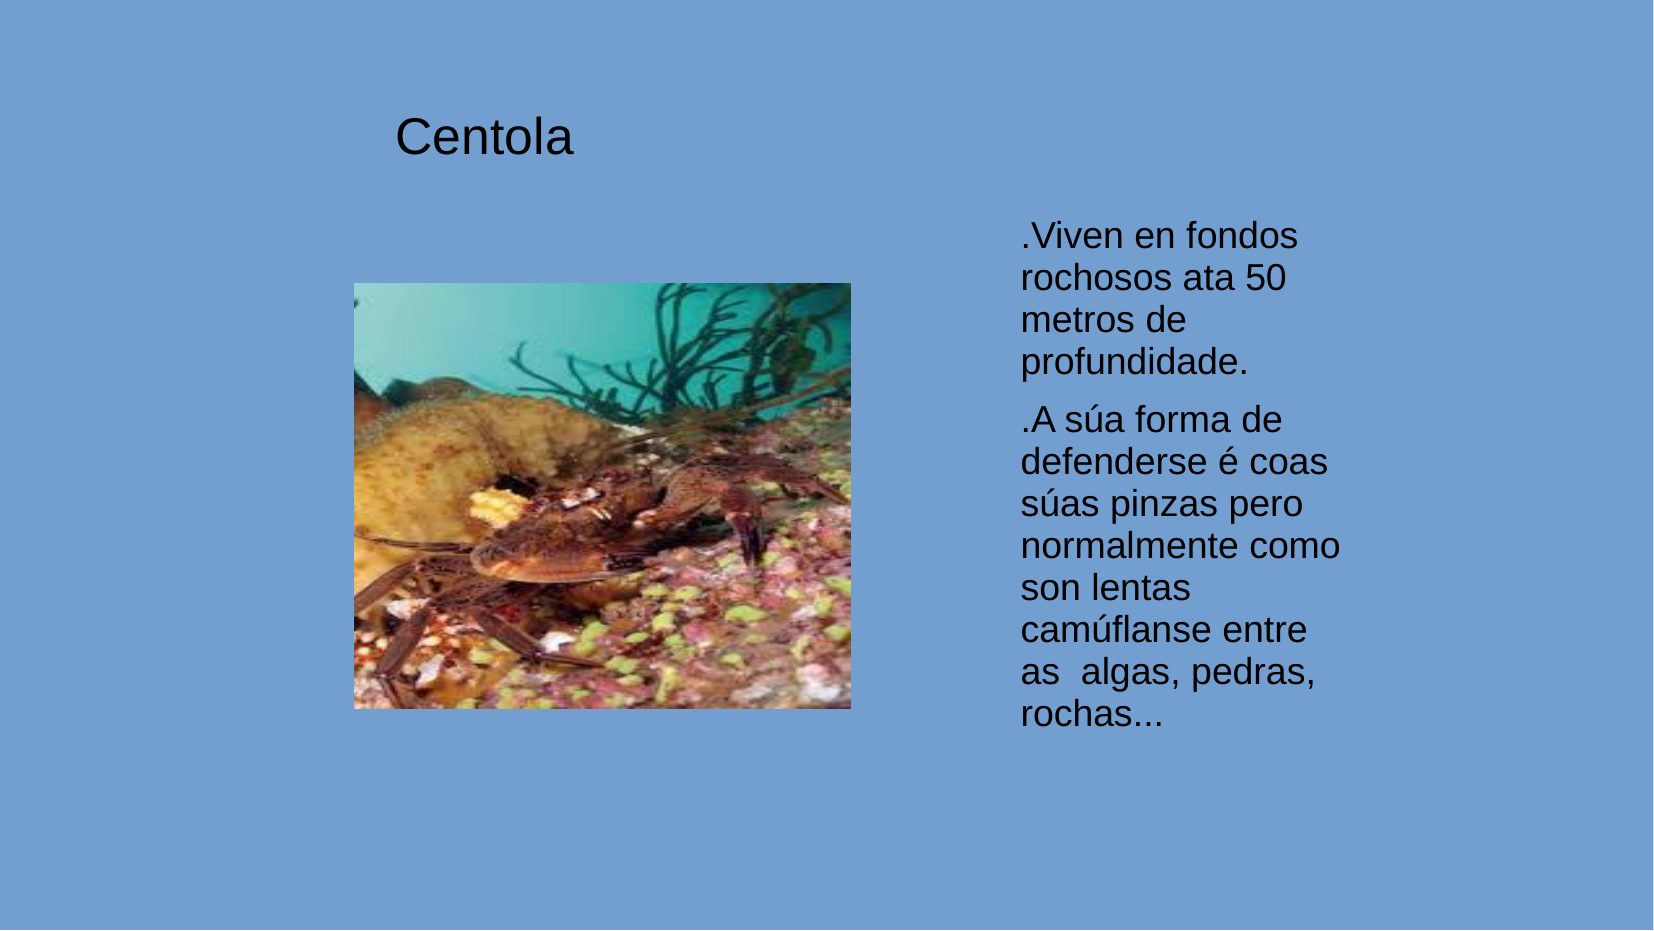

# Centola
.Viven en fondos rochosos ata 50 metros de profundidade.
.A súa forma de defenderse é coas súas pinzas pero normalmente como son lentas camúflanse entre as algas, pedras, rochas...